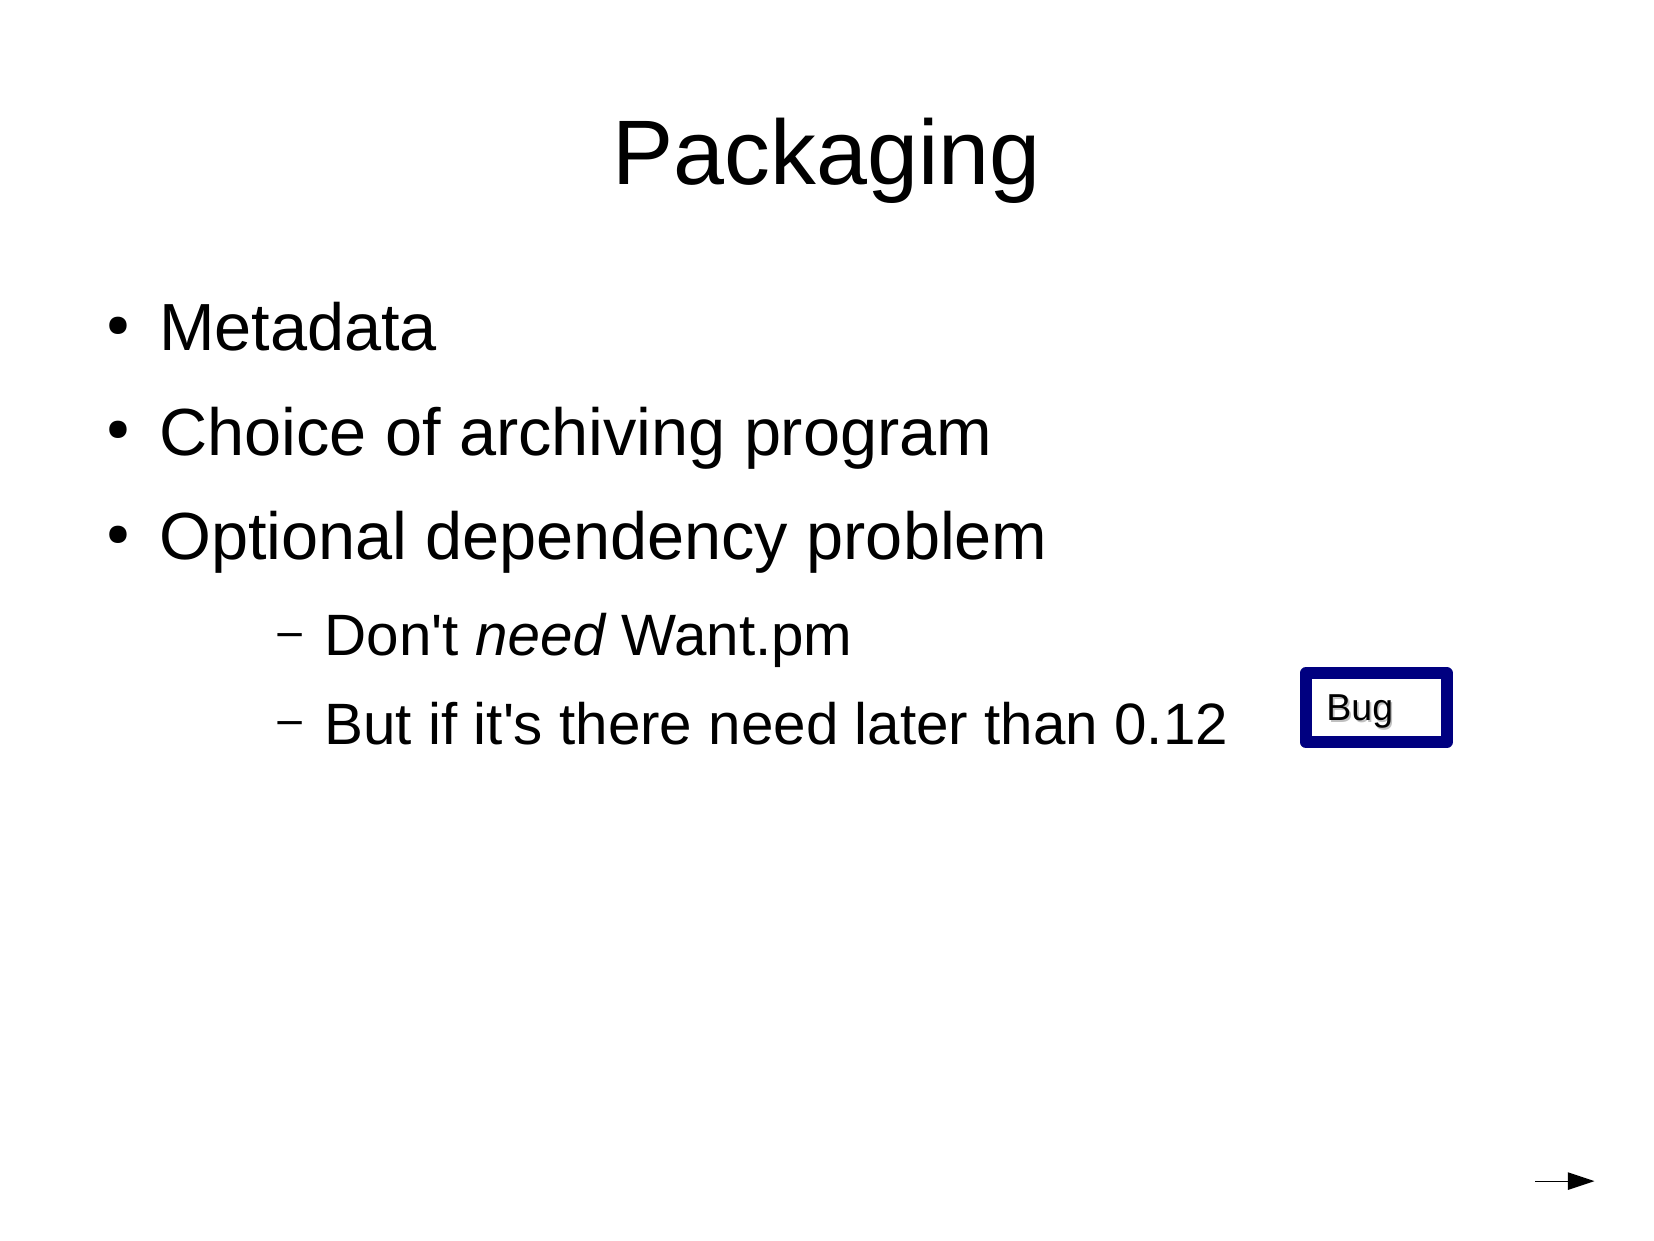

# Packaging
Metadata
Choice of archiving program
Optional dependency problem
Don't need Want.pm
But if it's there need later than 0.12
Bug